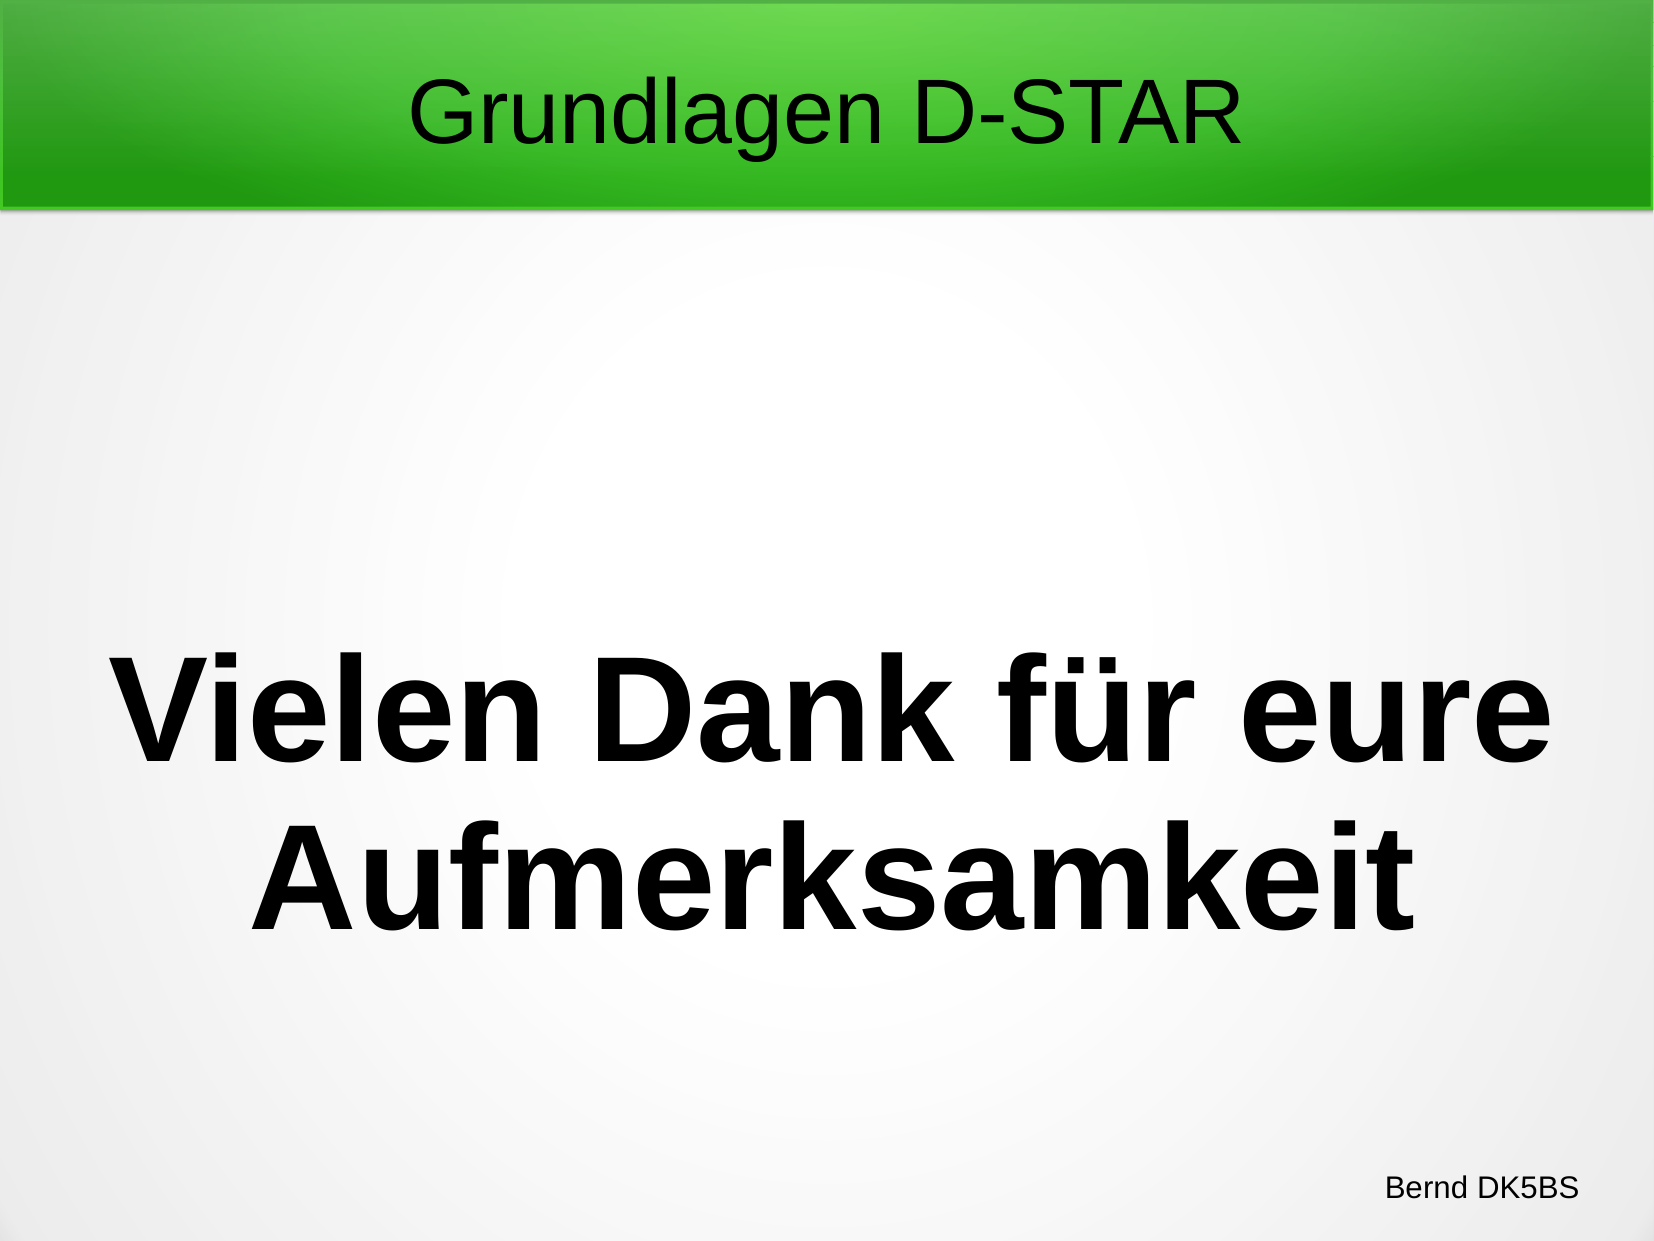

# Grundlagen D-STAR
Vielen Dank für eure Aufmerksamkeit
Bernd DK5BS